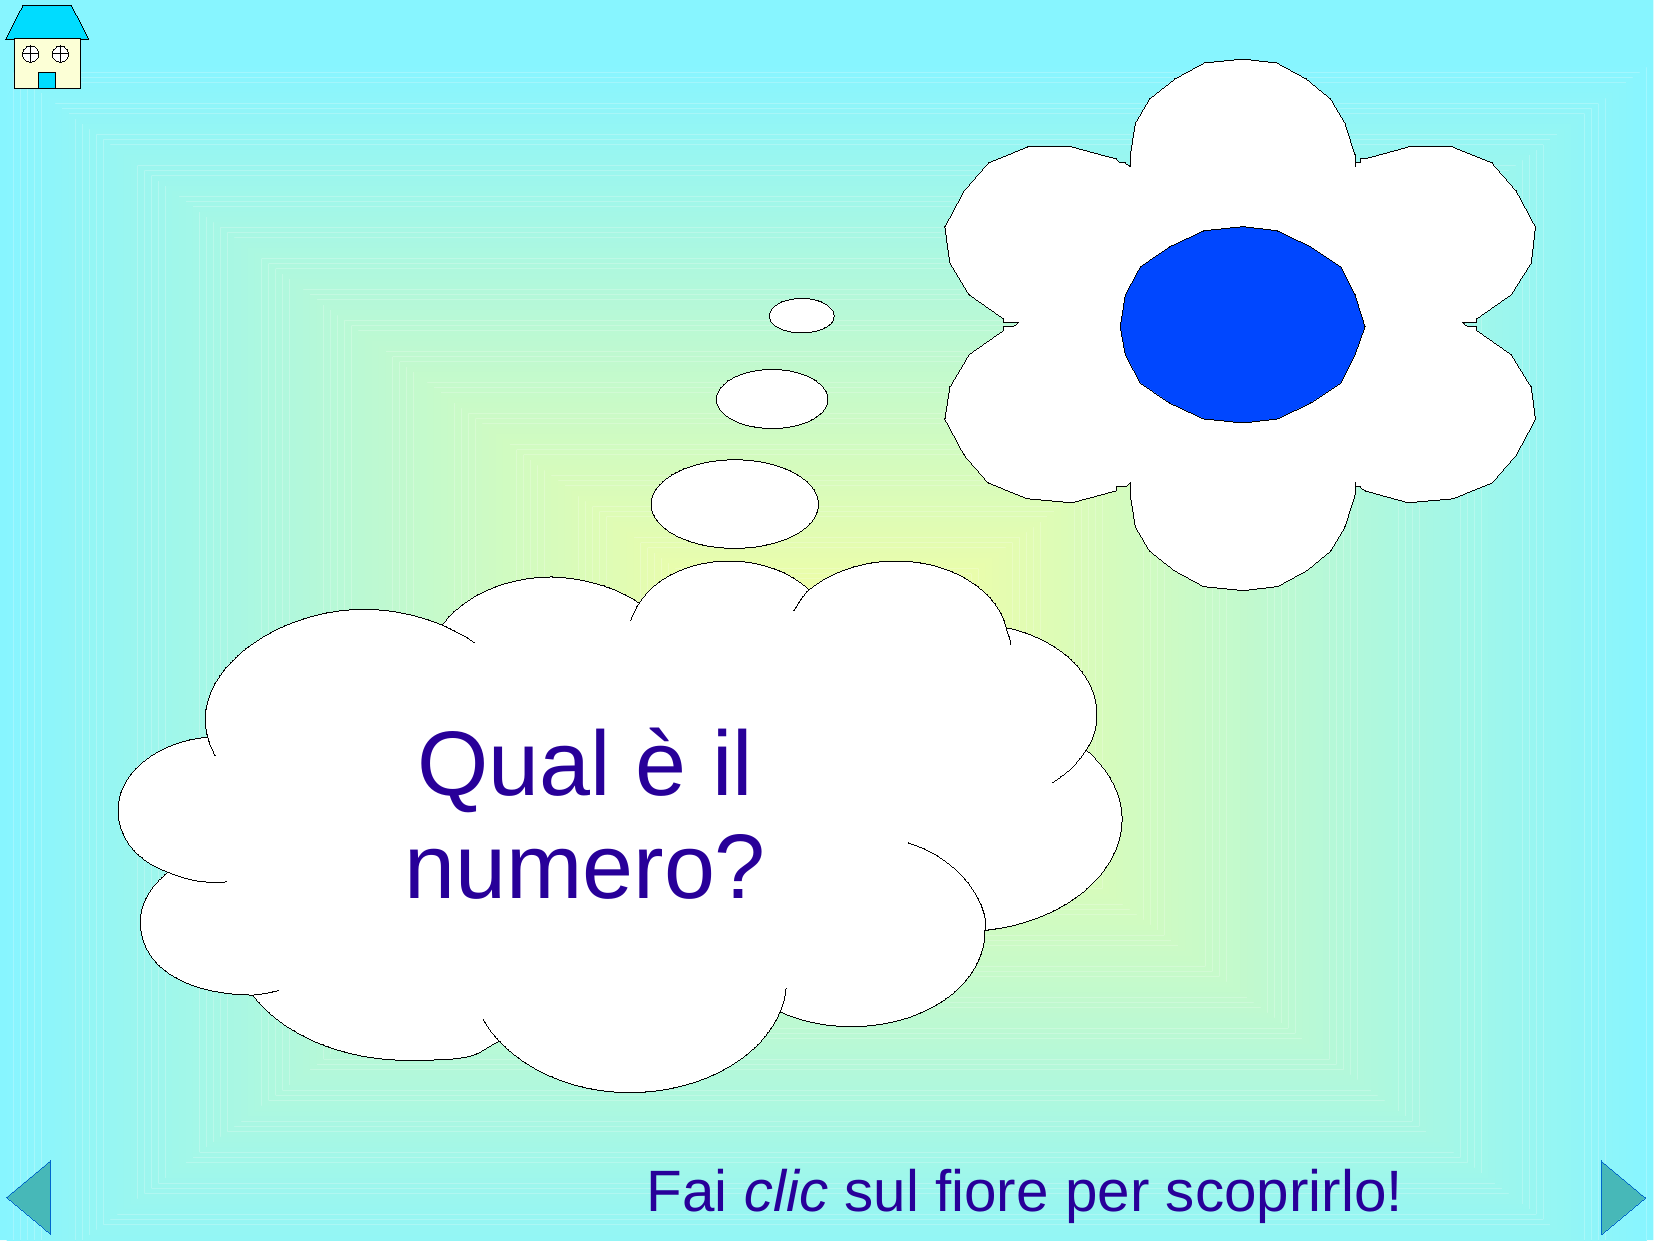

Qual è il numero?
Fai clic sul fiore per scoprirlo!